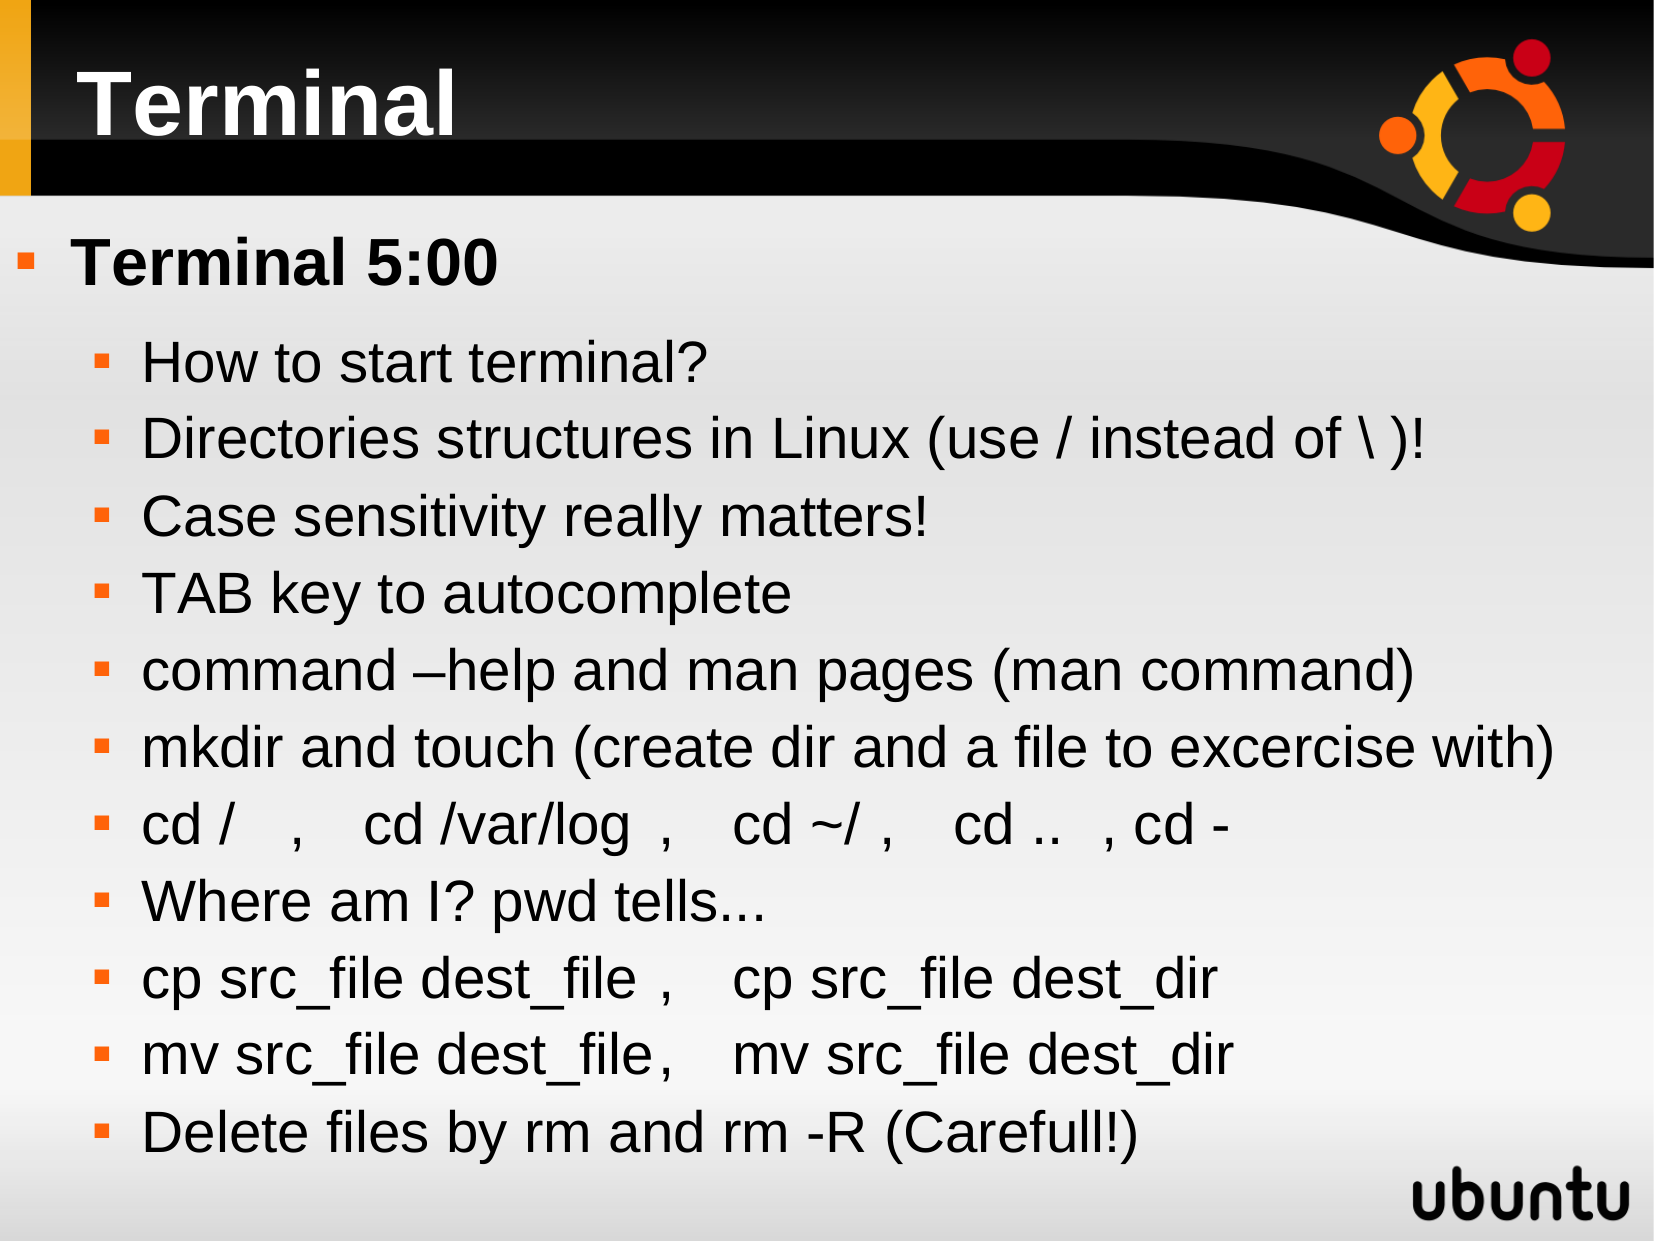

# Terminal
Terminal 5:00
How to start terminal?
Directories structures in Linux (use / instead of \ )!
Case sensitivity really matters!
TAB key to autocomplete
command –help and man pages (man command)
mkdir and touch (create dir and a file to excercise with)
cd /	,	cd /var/log	,	cd ~/	,	cd ..	, cd -
Where am I? pwd tells...
cp src_file dest_file	,	cp src_file dest_dir
mv src_file dest_file	,	mv src_file dest_dir
Delete files by rm and rm -R (Carefull!)